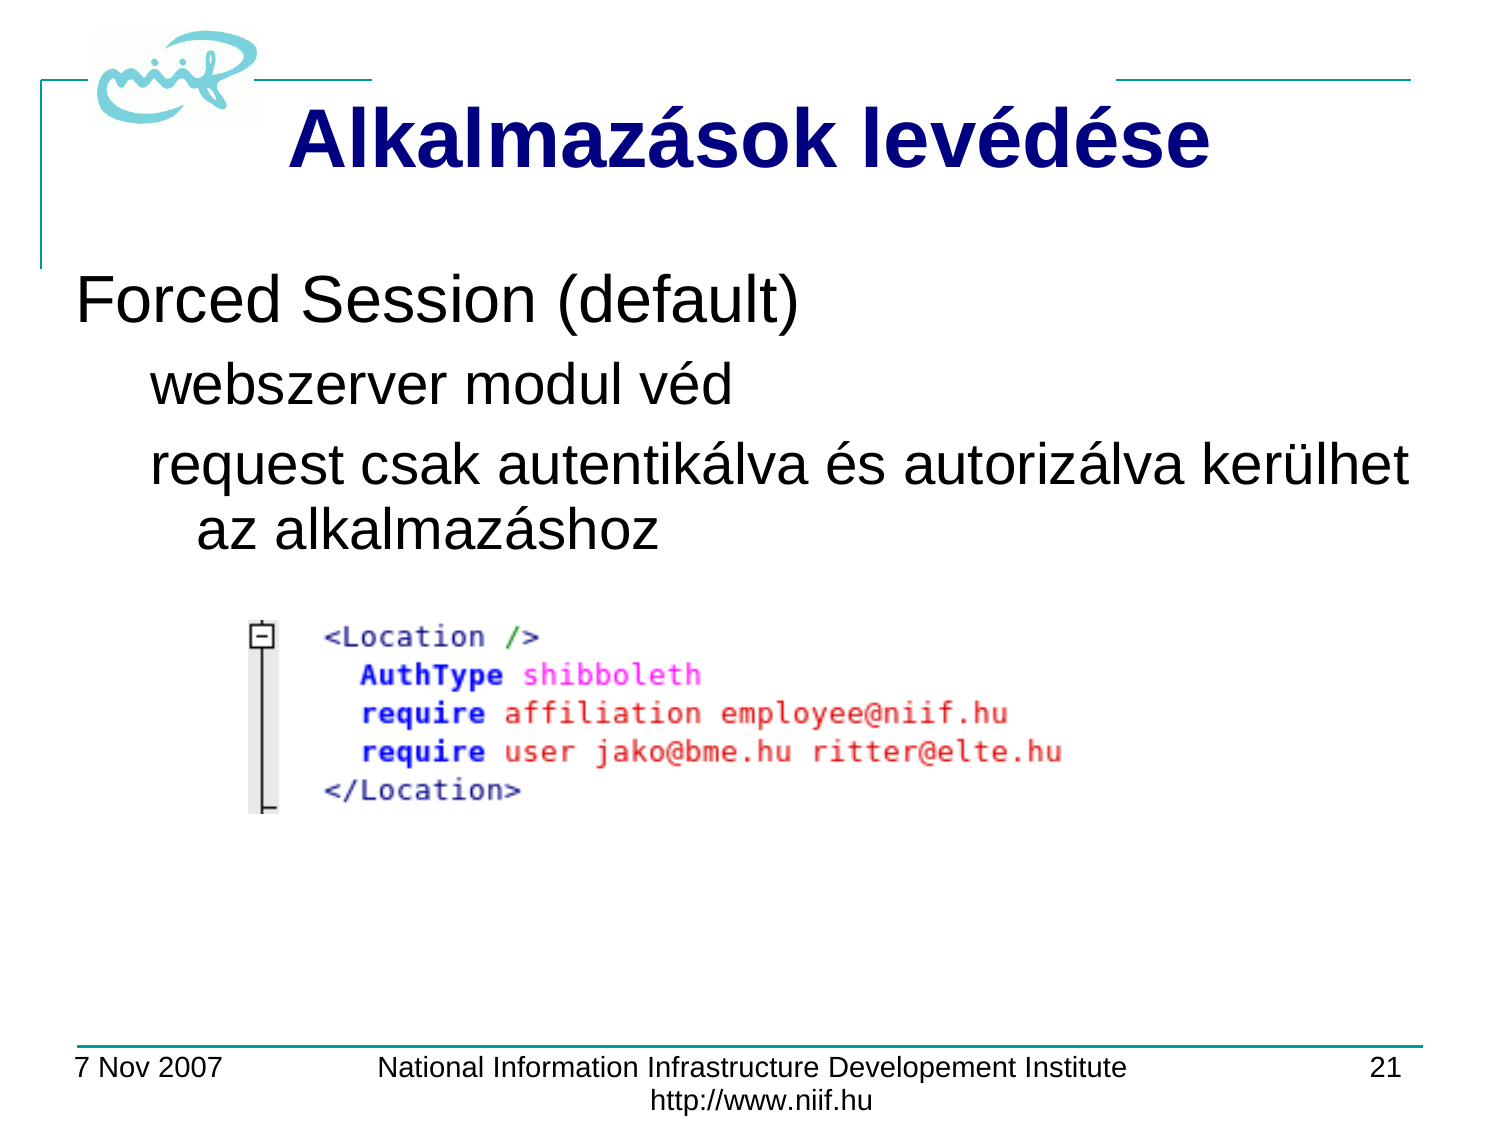

# Alkalmazások levédése
Forced Session (default)
webszerver modul véd
request csak autentikálva és autorizálva kerülhet az alkalmazáshoz